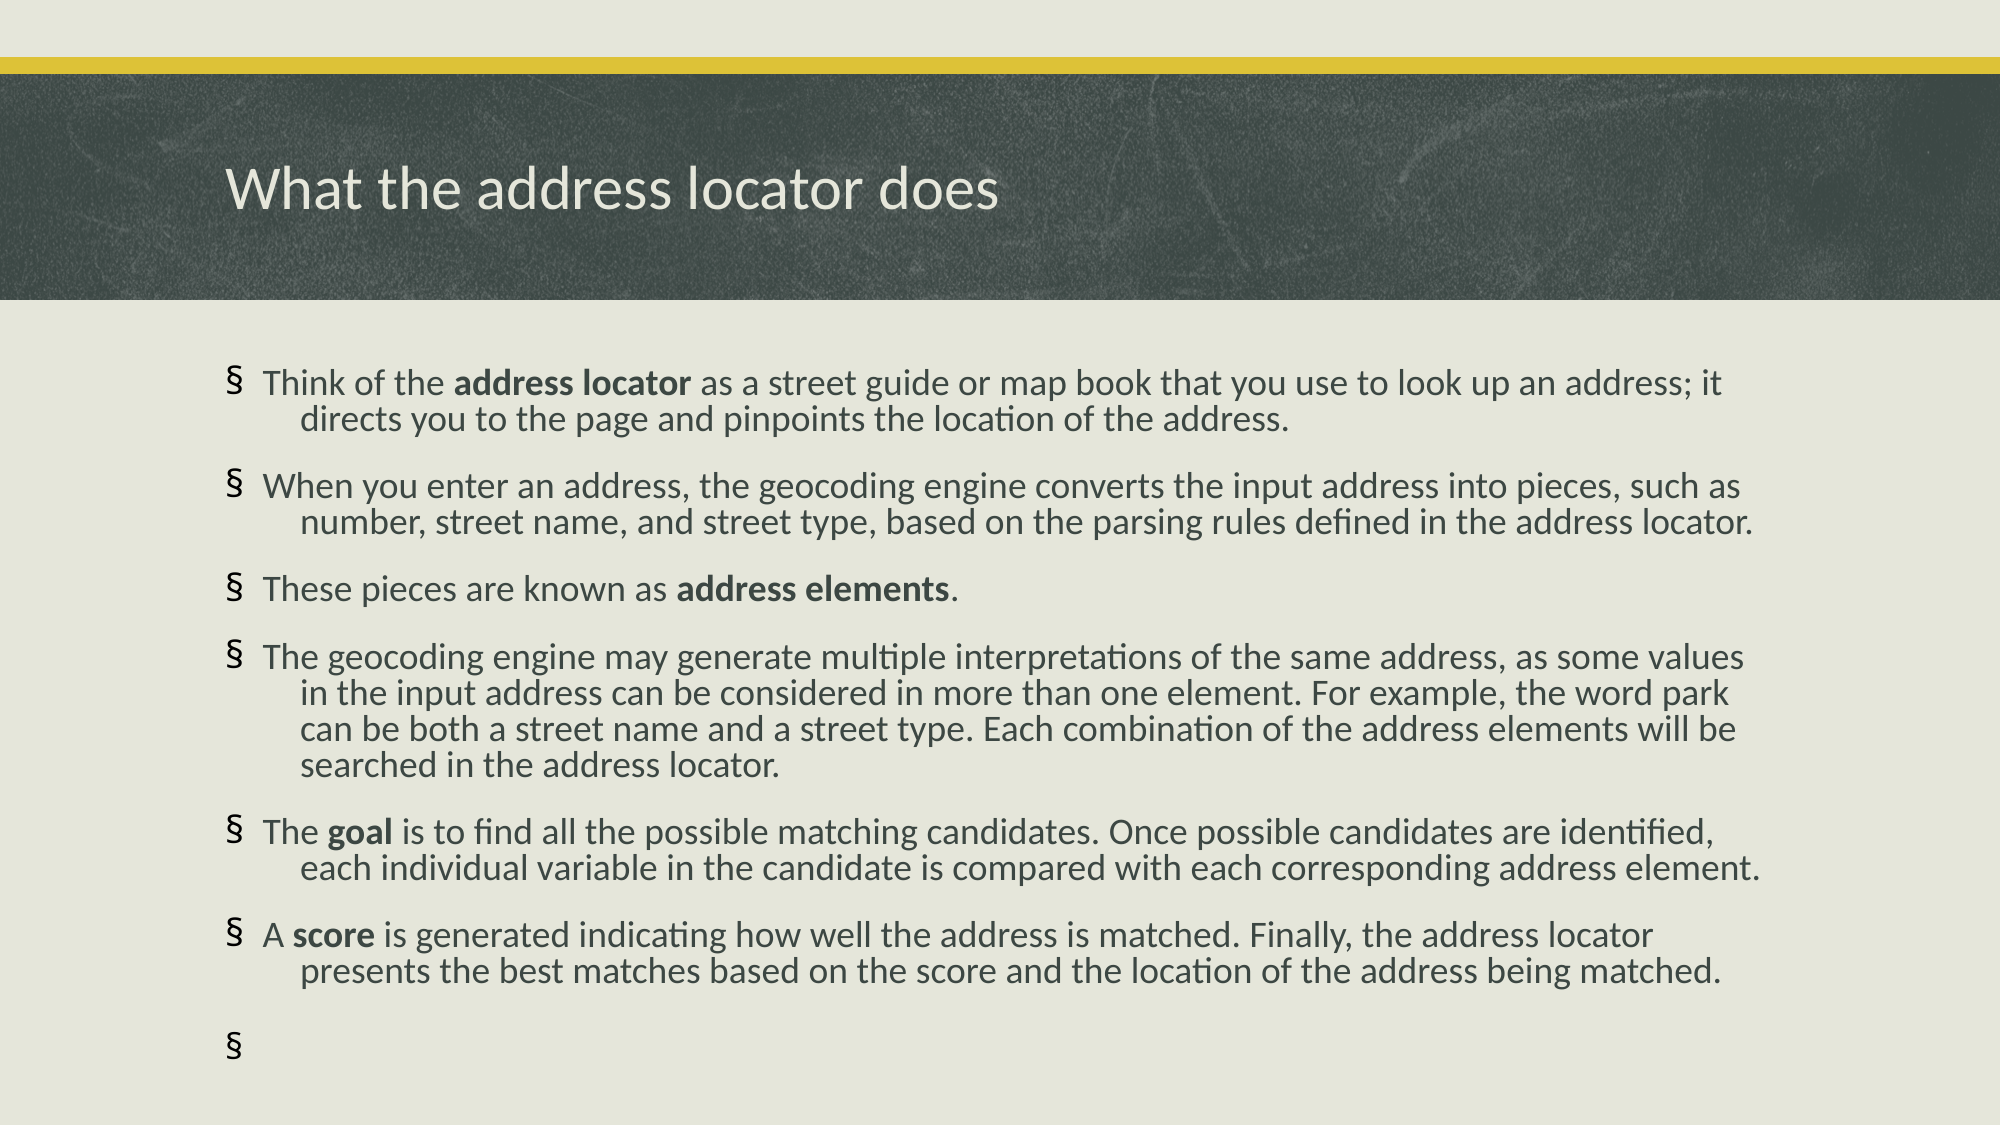

# What the address locator does
Think of the address locator as a street guide or map book that you use to look up an address; it directs you to the page and pinpoints the location of the address.
When you enter an address, the geocoding engine converts the input address into pieces, such as number, street name, and street type, based on the parsing rules defined in the address locator.
These pieces are known as address elements.
The geocoding engine may generate multiple interpretations of the same address, as some values in the input address can be considered in more than one element. For example, the word park can be both a street name and a street type. Each combination of the address elements will be searched in the address locator.
The goal is to find all the possible matching candidates. Once possible candidates are identified, each individual variable in the candidate is compared with each corresponding address element.
A score is generated indicating how well the address is matched. Finally, the address locator presents the best matches based on the score and the location of the address being matched.